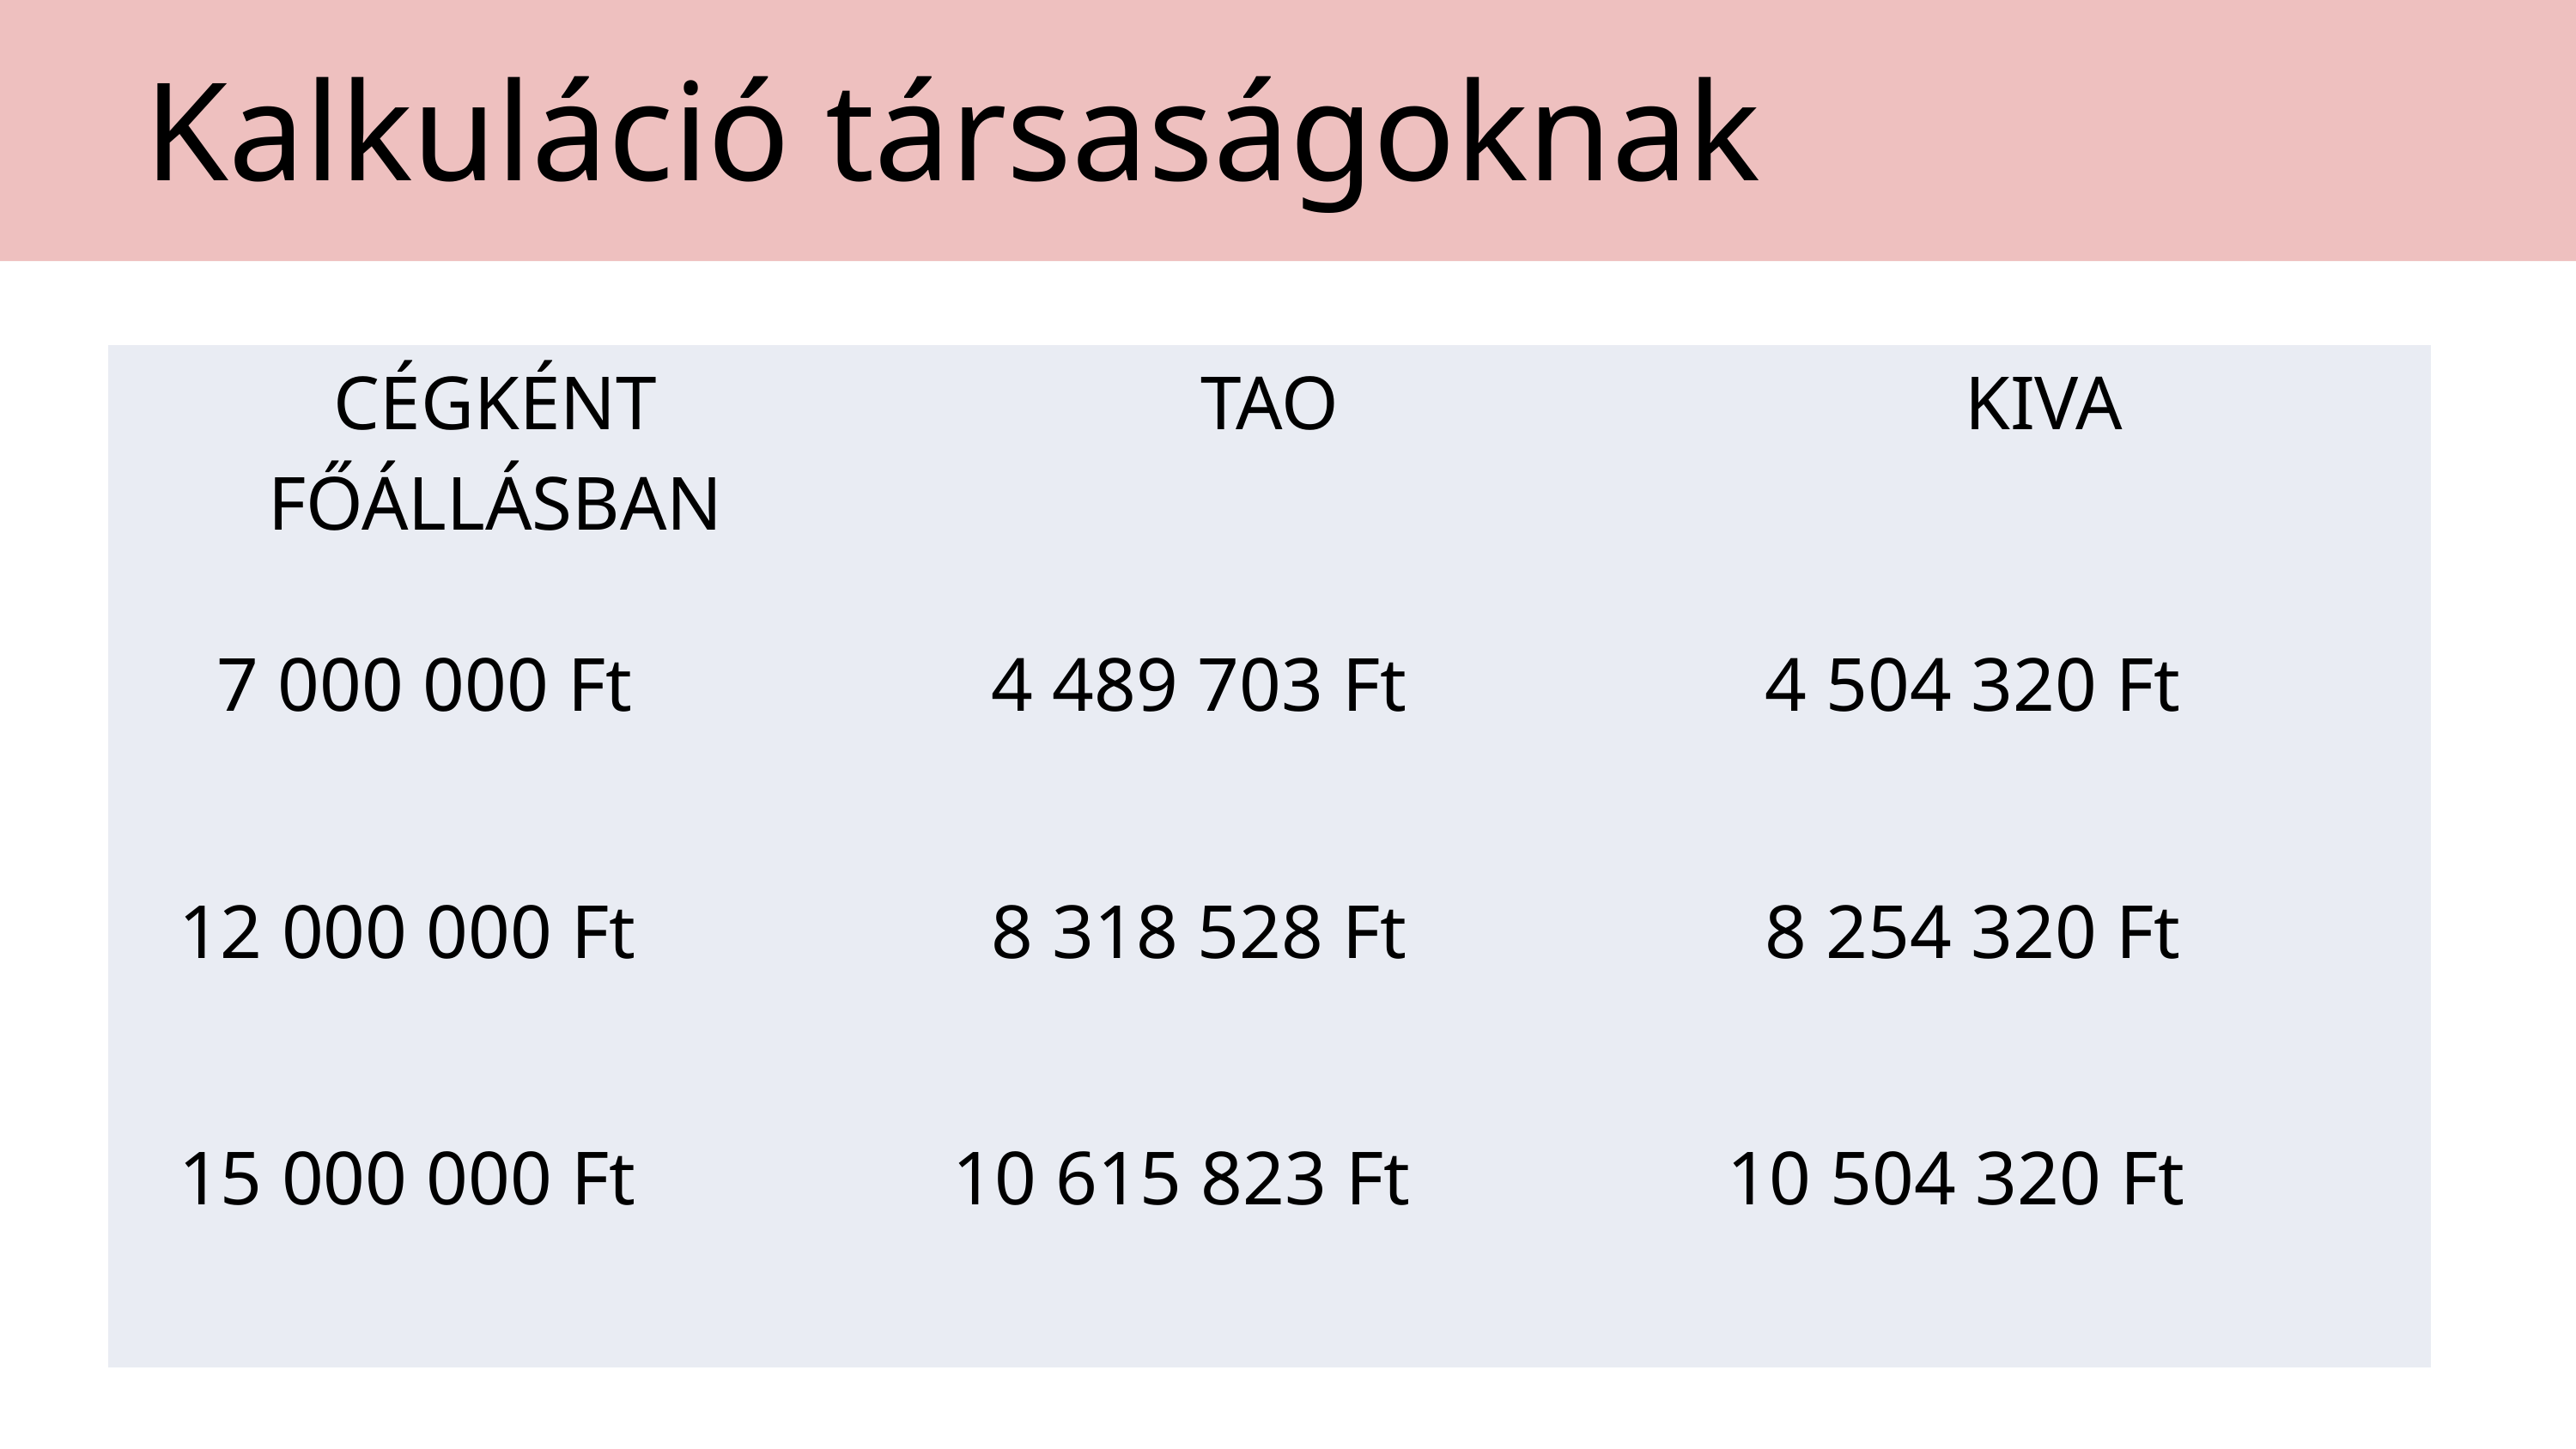

Kalkuláció társaságoknak
| CÉGKÉNT FŐÁLLÁSBAN | TAO | KIVA |
| --- | --- | --- |
| 7 000 000 Ft | 4 489 703 Ft | 4 504 320 Ft |
| 12 000 000 Ft | 8 318 528 Ft | 8 254 320 Ft |
| 15 000 000 Ft | 10 615 823 Ft | 10 504 320 Ft |